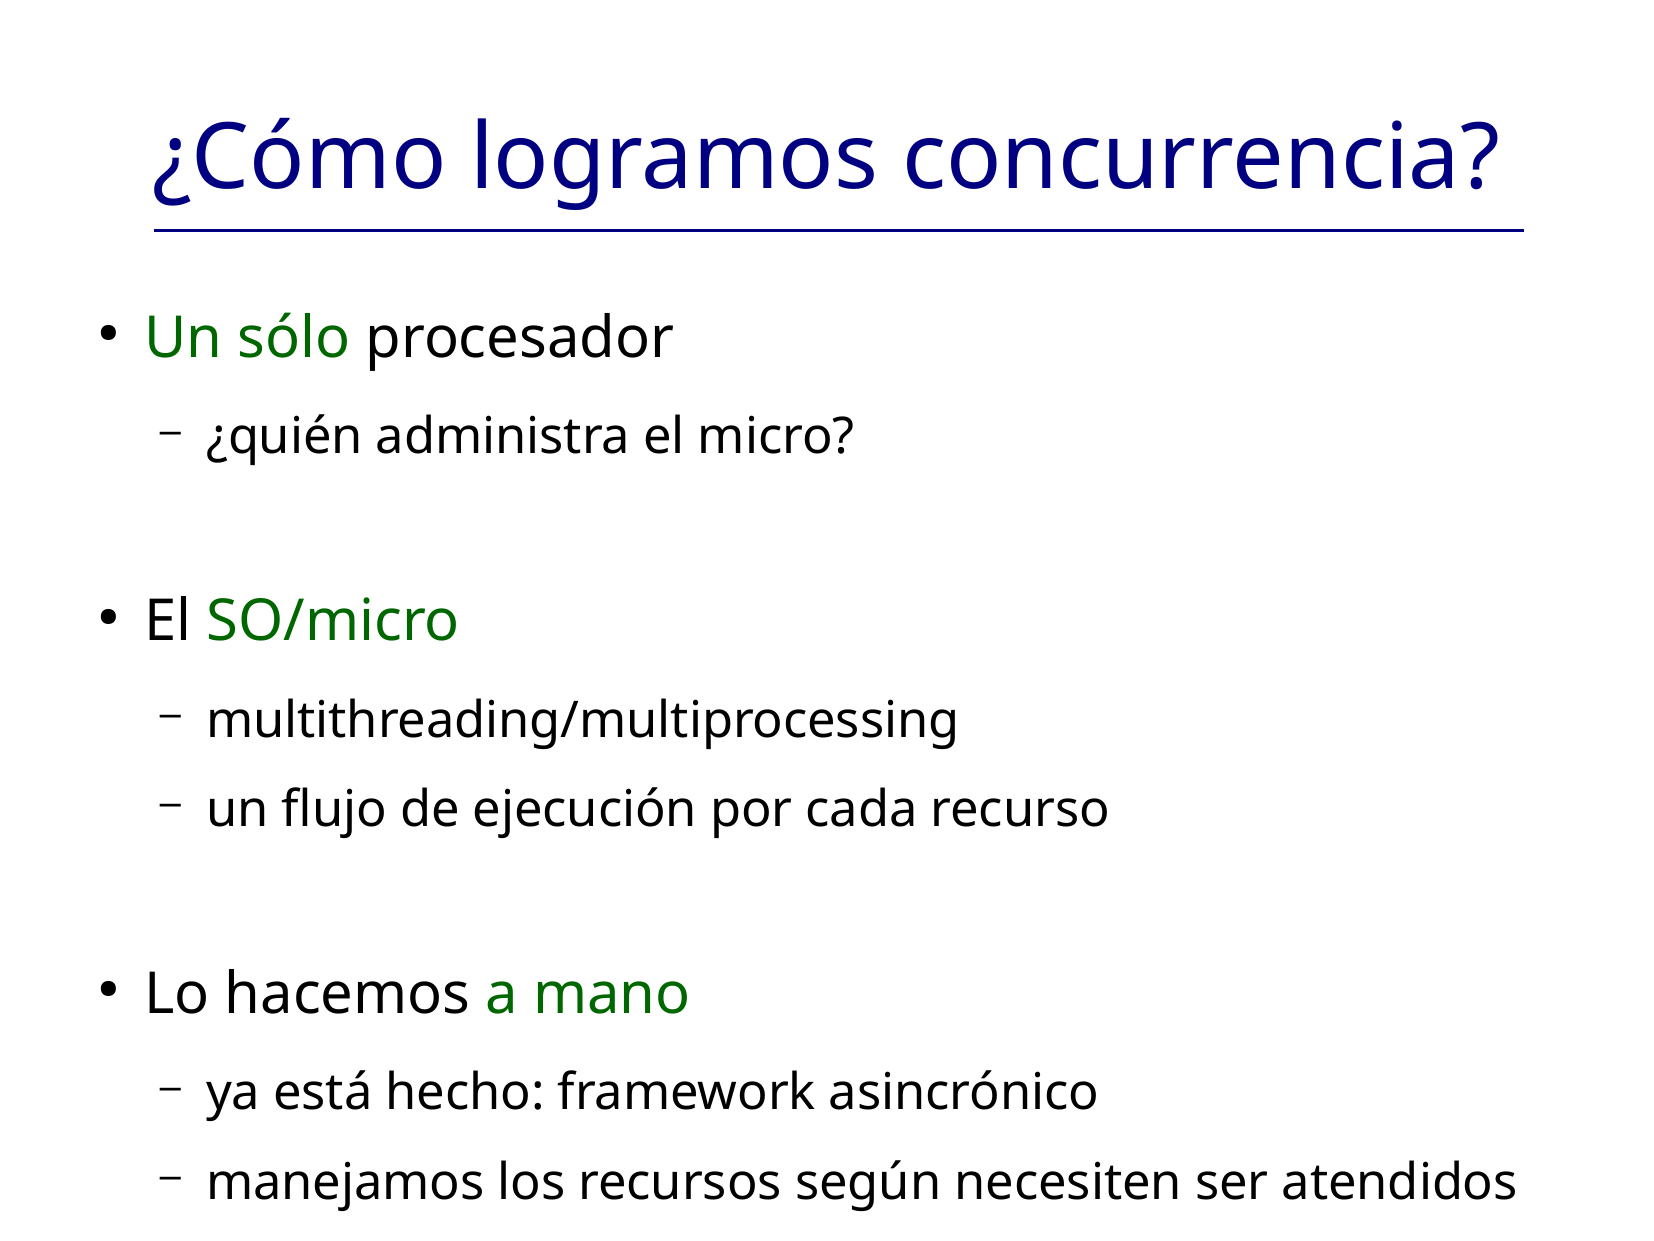

# ¿Cómo logramos concurrencia?
Un sólo procesador
¿quién administra el micro?
El SO/micro
multithreading/multiprocessing
un flujo de ejecución por cada recurso
Lo hacemos a mano
ya está hecho: framework asincrónico
manejamos los recursos según necesiten ser atendidos